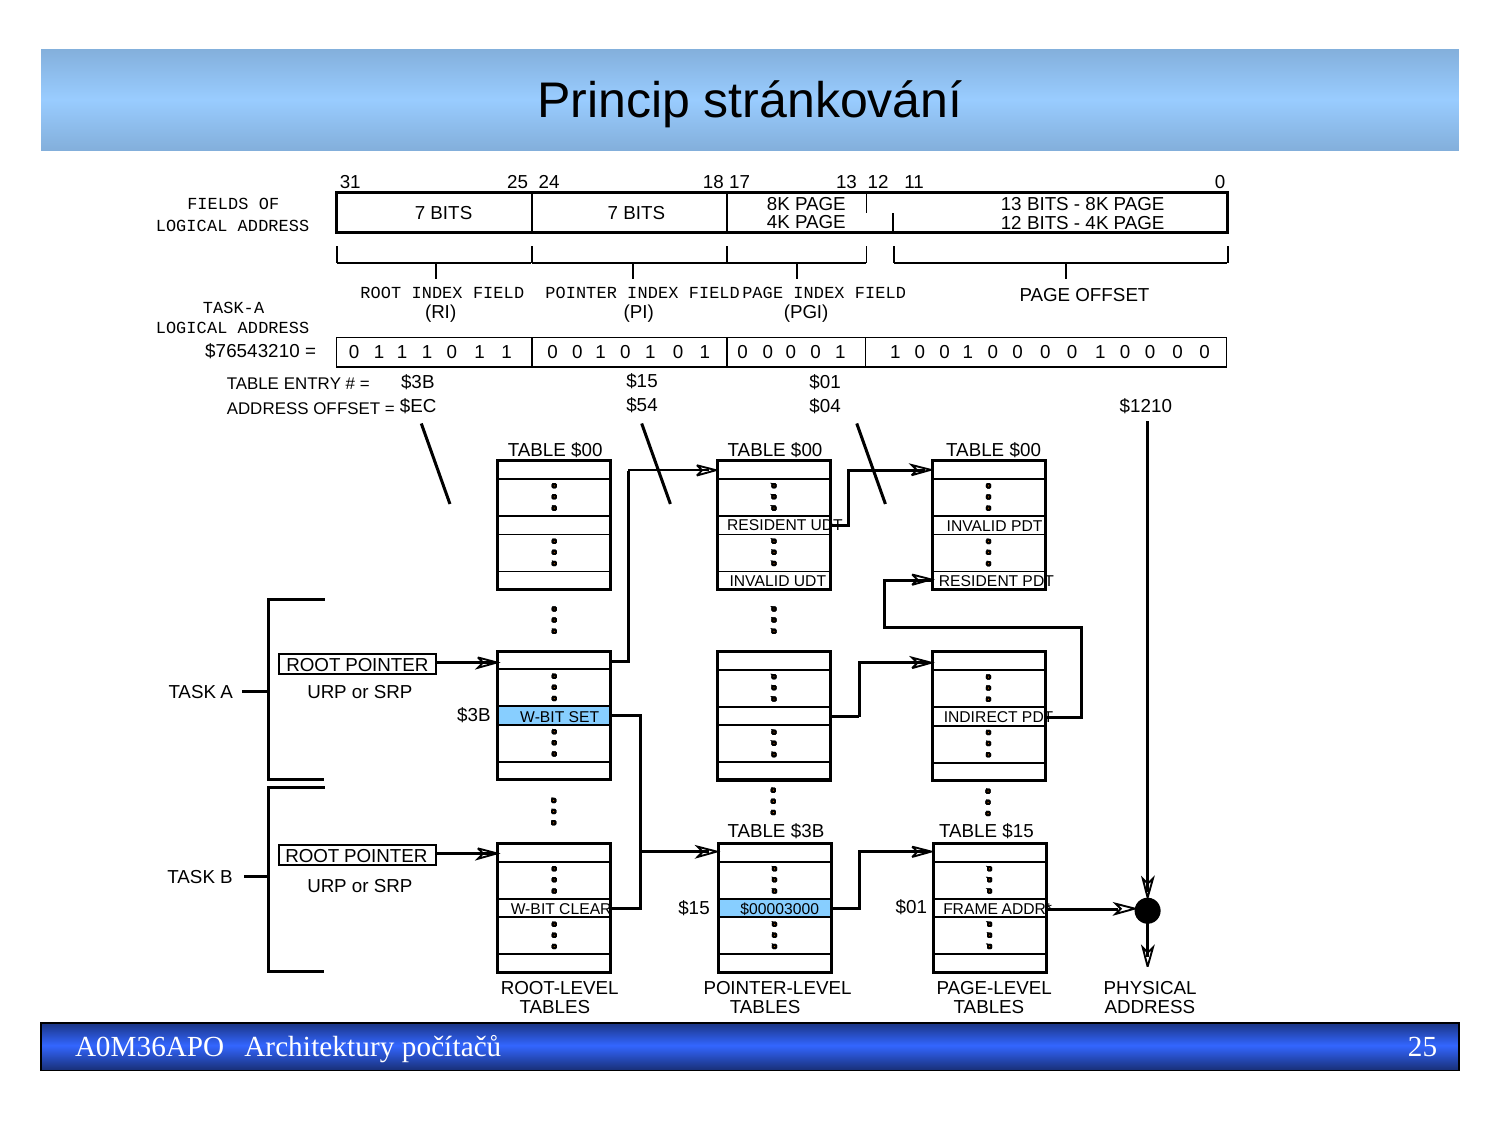

# Princip stránkování
31
25 24
18 17
13 12 11
0
8K PAGE
13 BITS - 8K PAGE
FIELDS OF
7 BITS
7 BITS
4K PAGE
12 BITS - 4K PAGE
LOGICAL ADDRESS
ROOT INDEX FIELD
POINTER INDEX FIELD
PAGE INDEX FIELD
PAGE OFFSET
TASK-A
(RI)
(PI)
(PGI)
LOGICAL ADDRESS
$76543210 =
0
1
1
1
0
1
1
0
0
1
0
1
0
1
0
0
0
0
1
1
0
0
1
0
0
0
0
1
0
0
0
0
$15
$3B
$01
TABLE ENTRY # =
$54
$EC
$04
$1210
ADDRESS OFFSET =
TABLE $00
TABLE $00
TABLE $00
RESIDENT UDT
INVALID PDT
INVALID UDT
RESIDENT PDT
ROOT POINTER
URP or SRP
TASK A
$3B
W-BIT SET
INDIRECT PDT
TABLE $3B
TABLE $15
ROOT POINTER
TASK B
URP or SRP
$01
$15
W-BIT CLEAR
$00003000
FRAME ADDR*
ROOT-LEVEL
POINTER-LEVEL
PAGE-LEVEL
PHYSICAL
TABLES
TABLES
TABLES
ADDRESS
A0M36APO Architektury počítačů
25